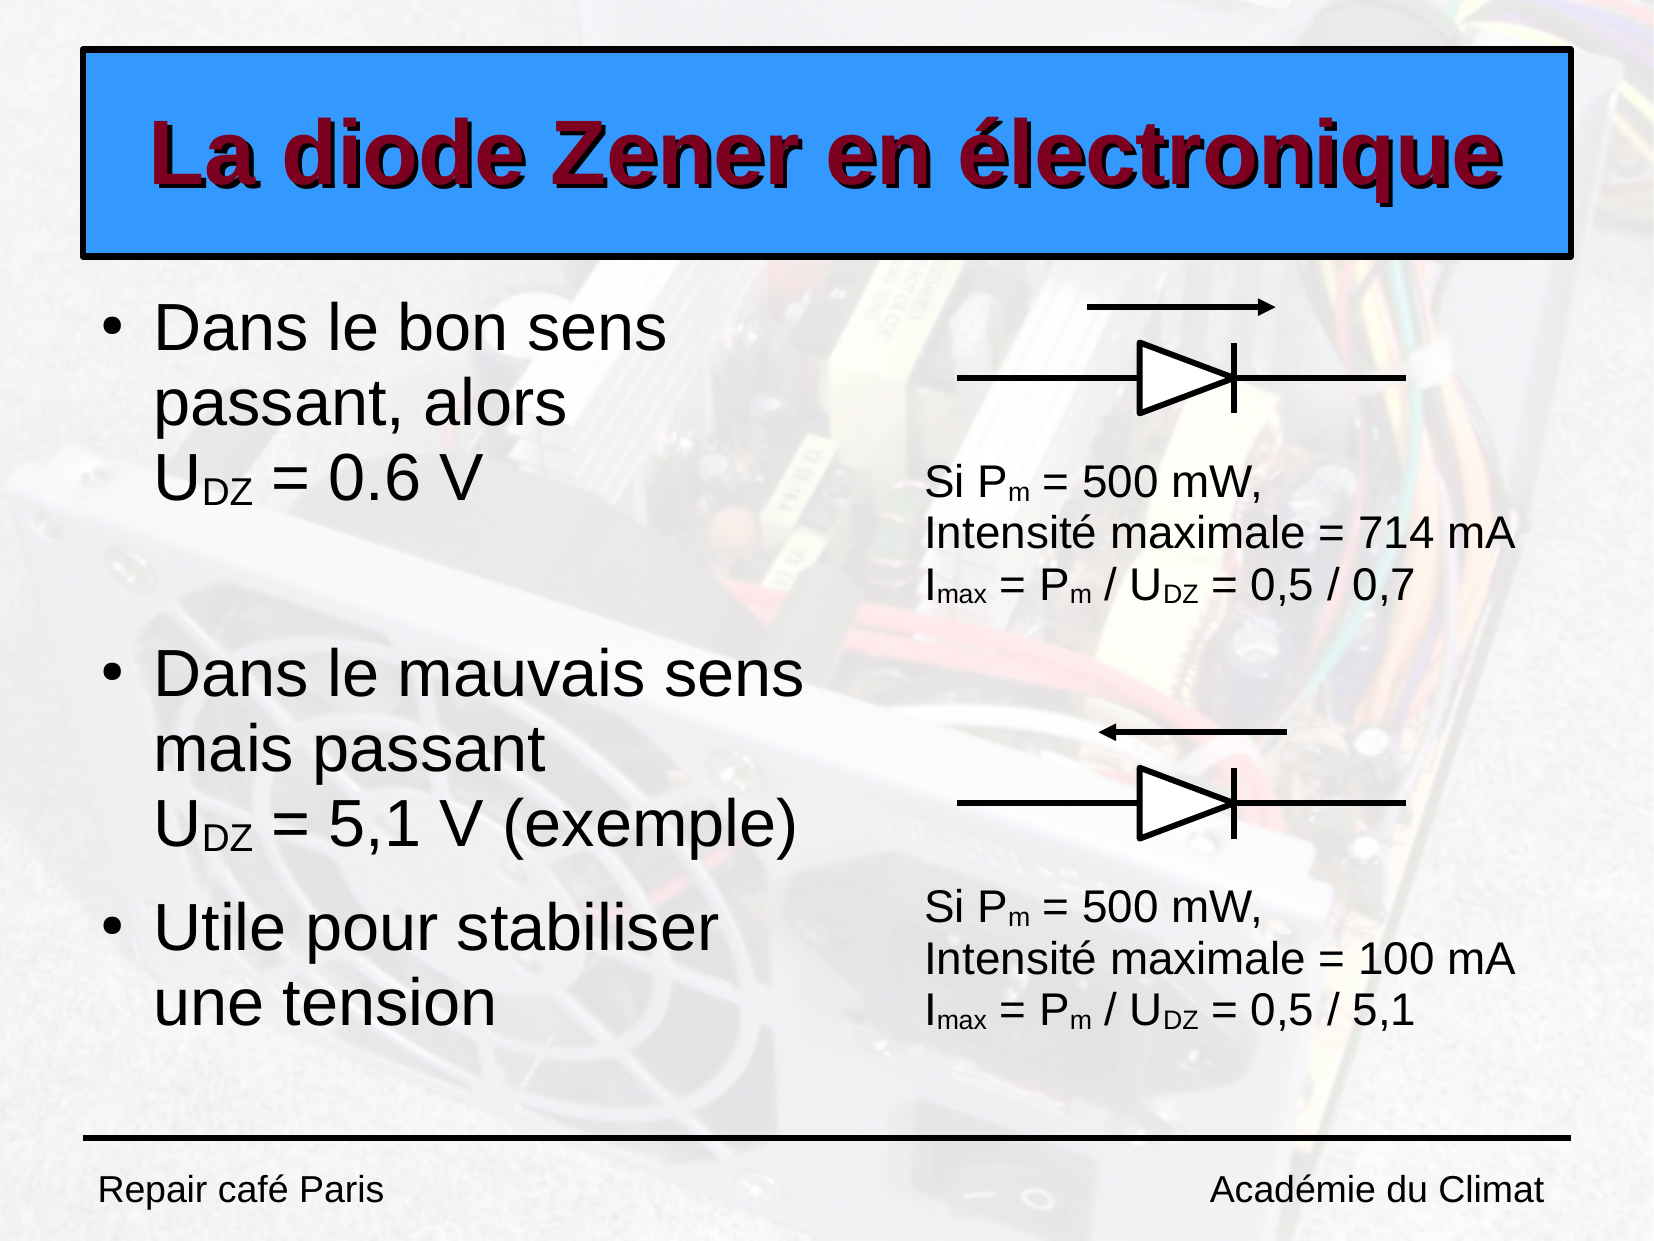

# La diode Zener en électronique
Dans le bon sens passant, alors
UDZ = 0.6 V
Si Pm = 500 mW,
Intensité maximale = 714 mA
Imax = Pm / UDZ = 0,5 / 0,7
Dans le mauvais sens mais passant
UDZ = 5,1 V (exemple)
Utile pour stabiliser une tension
Si Pm = 500 mW,
Intensité maximale = 100 mA
Imax = Pm / UDZ = 0,5 / 5,1
Repair café Paris	Académie du Climat